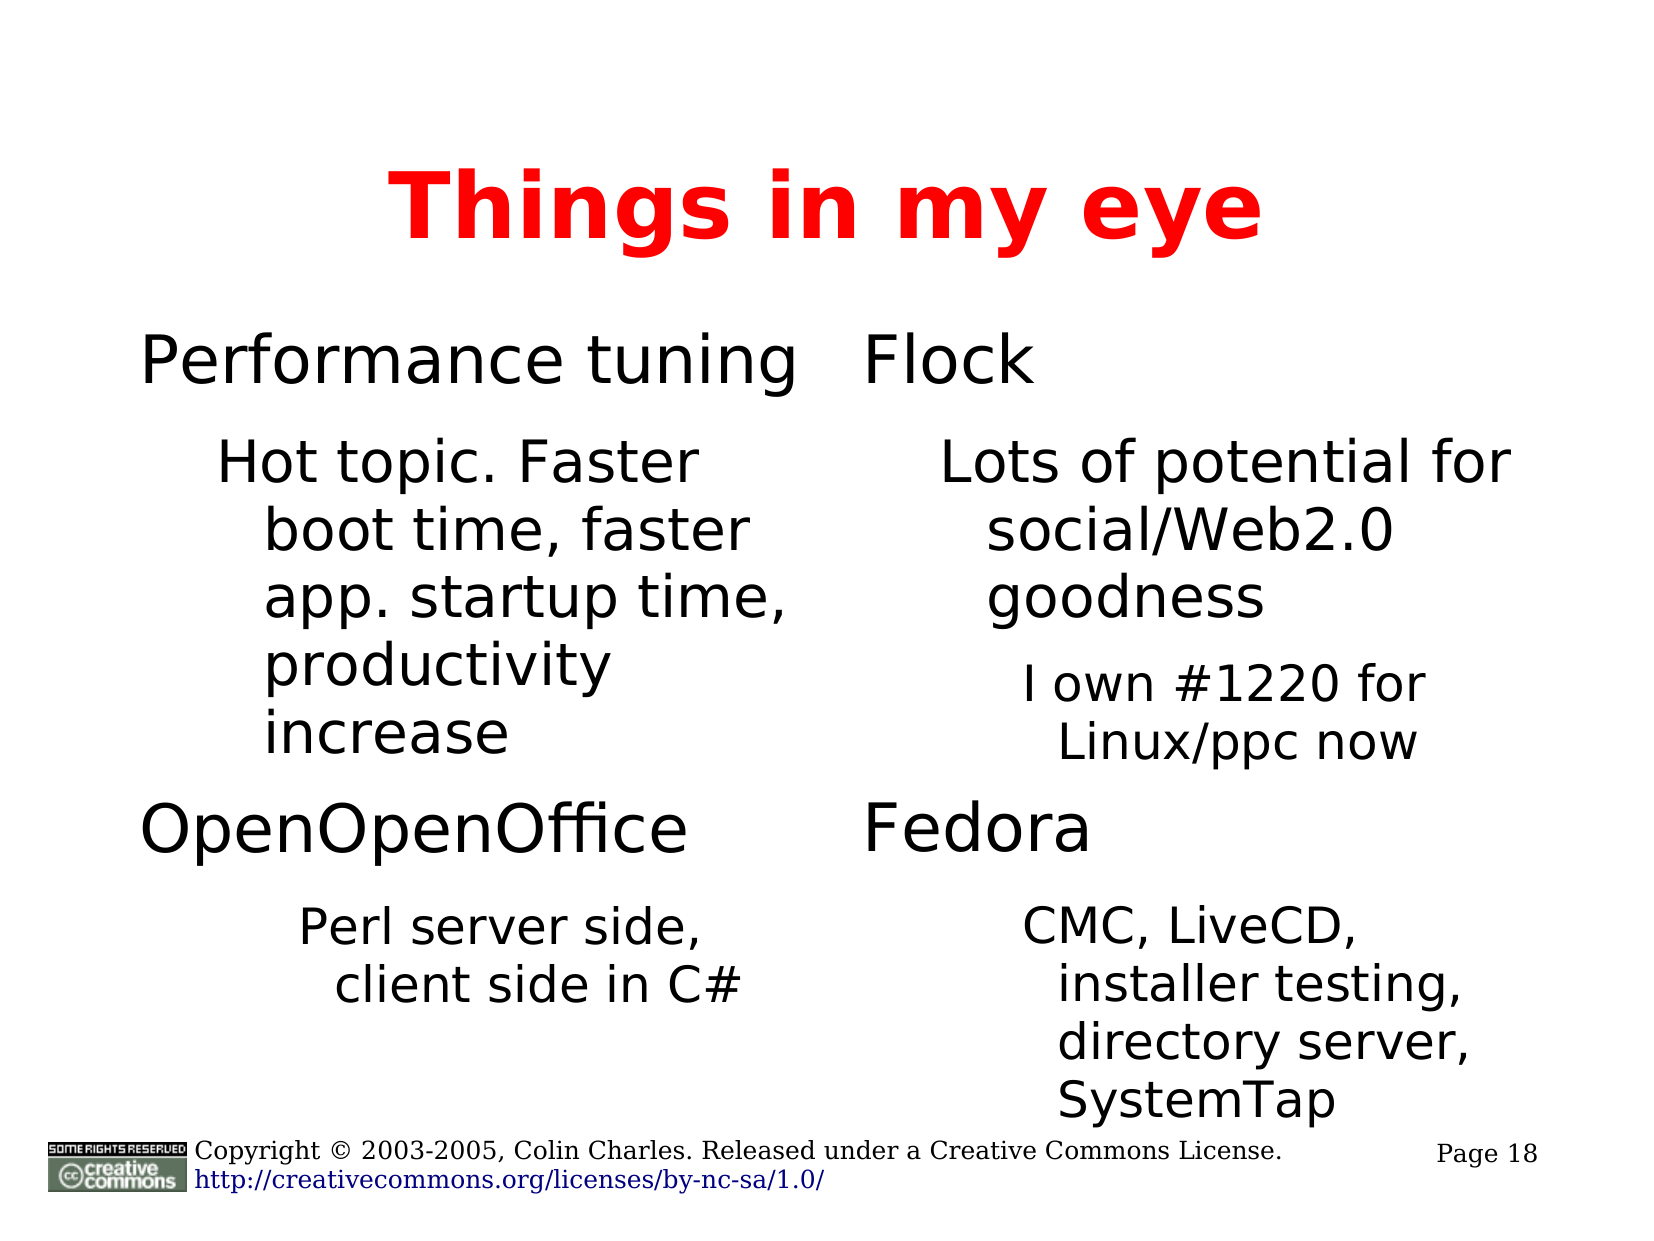

# Things in my eye
Performance tuning
Hot topic. Faster boot time, faster app. startup time, productivity increase
OpenOpenOffice
Perl server side, client side in C#
Flock
Lots of potential for social/Web2.0 goodness
I own #1220 for Linux/ppc now
Fedora
CMC, LiveCD, installer testing, directory server, SystemTap